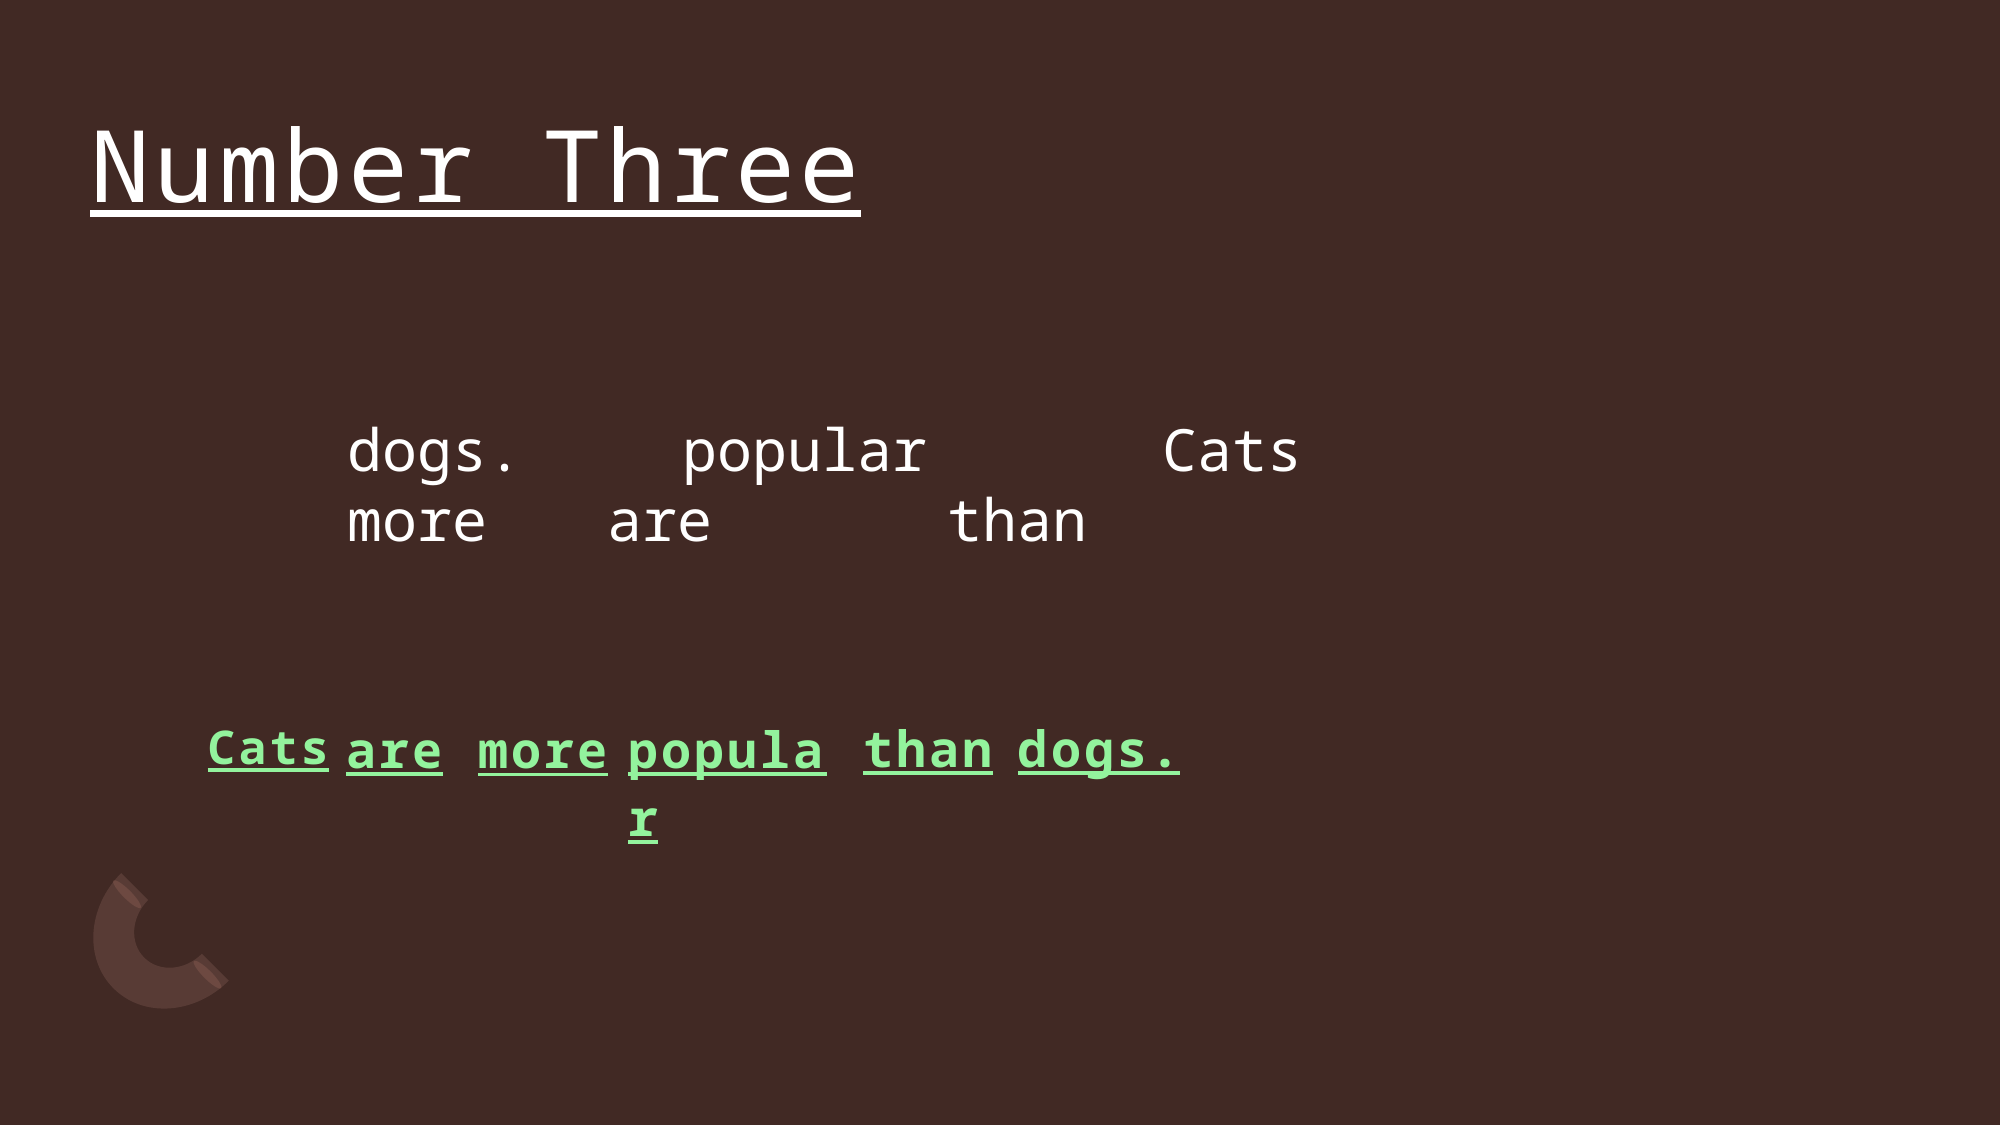

# Number Three
dogs.	 	 popular 	 Cats 				more		 are 			than
than
dogs.
are
popular
Cats
more